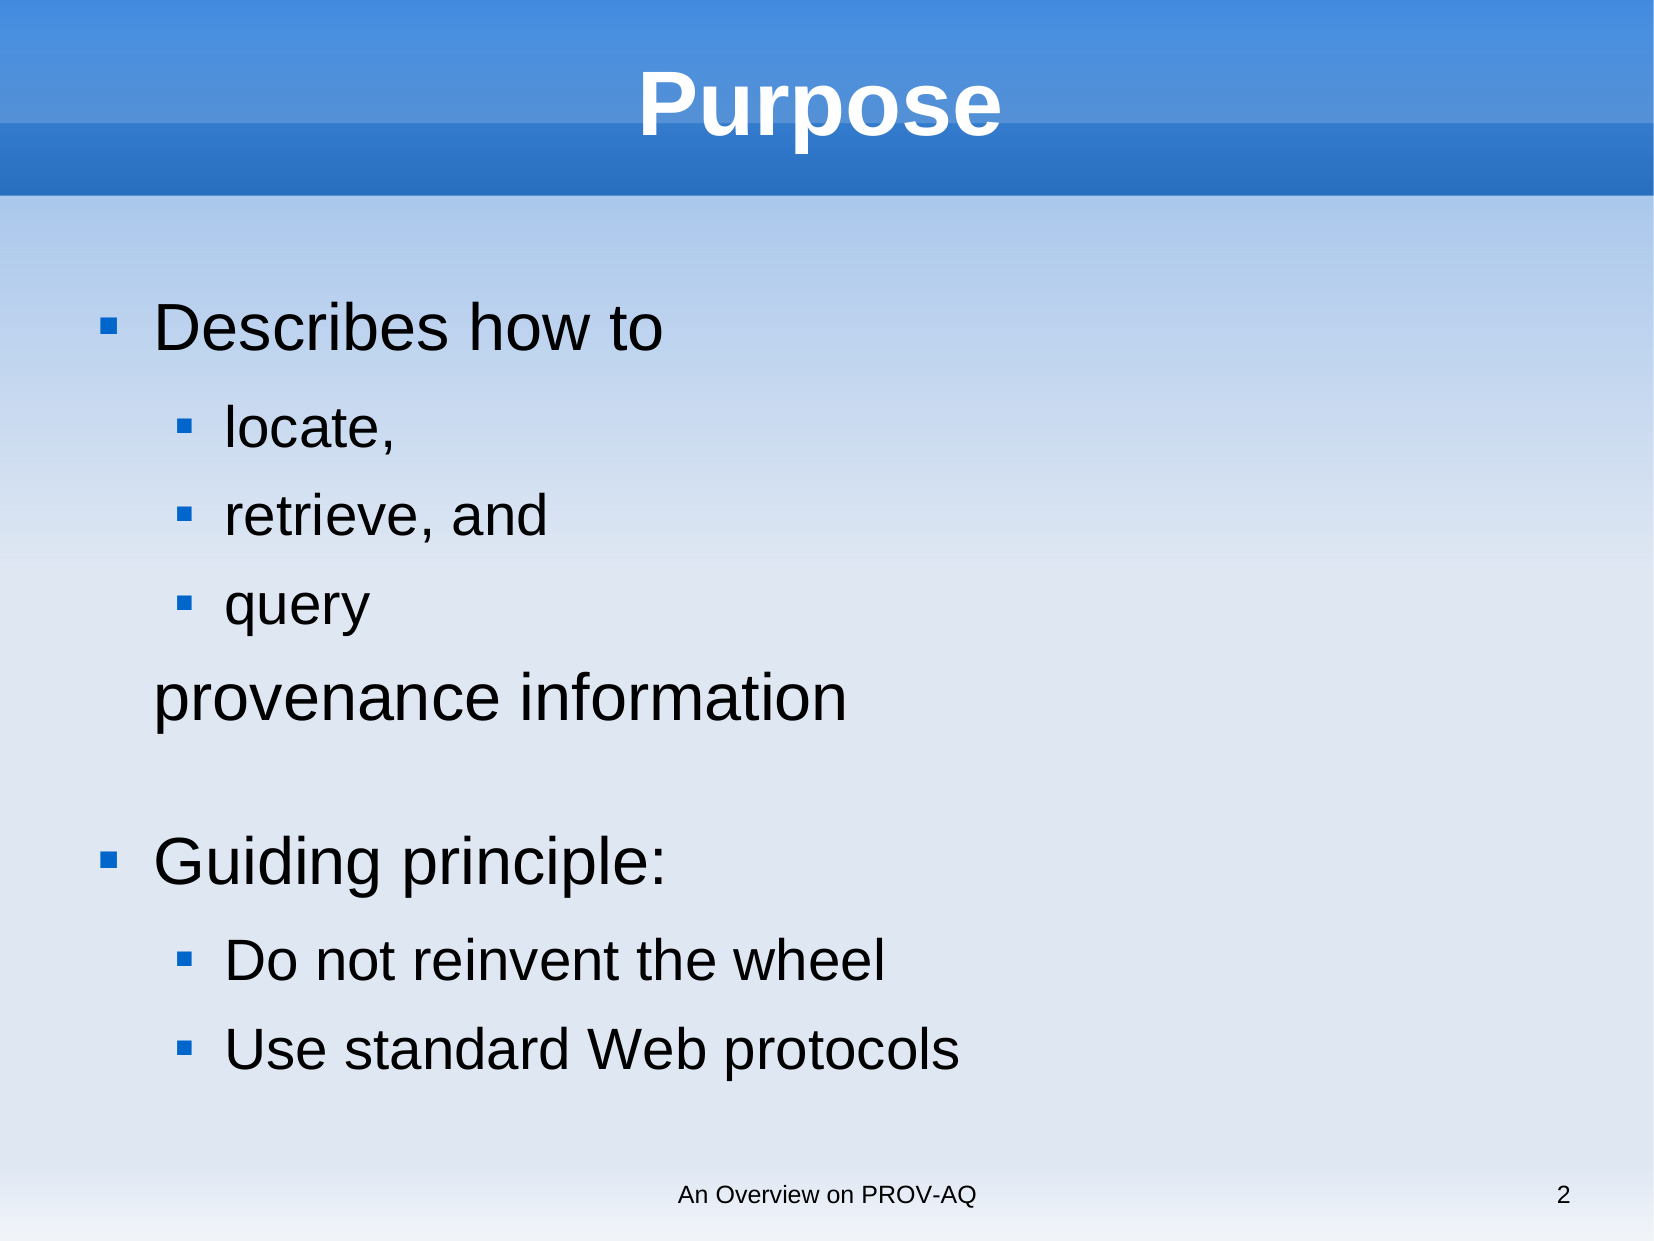

# Purpose
Describes how to
locate,
retrieve, and
query
provenance information
Guiding principle:
Do not reinvent the wheel
Use standard Web protocols
An Overview on PROV-AQ
2